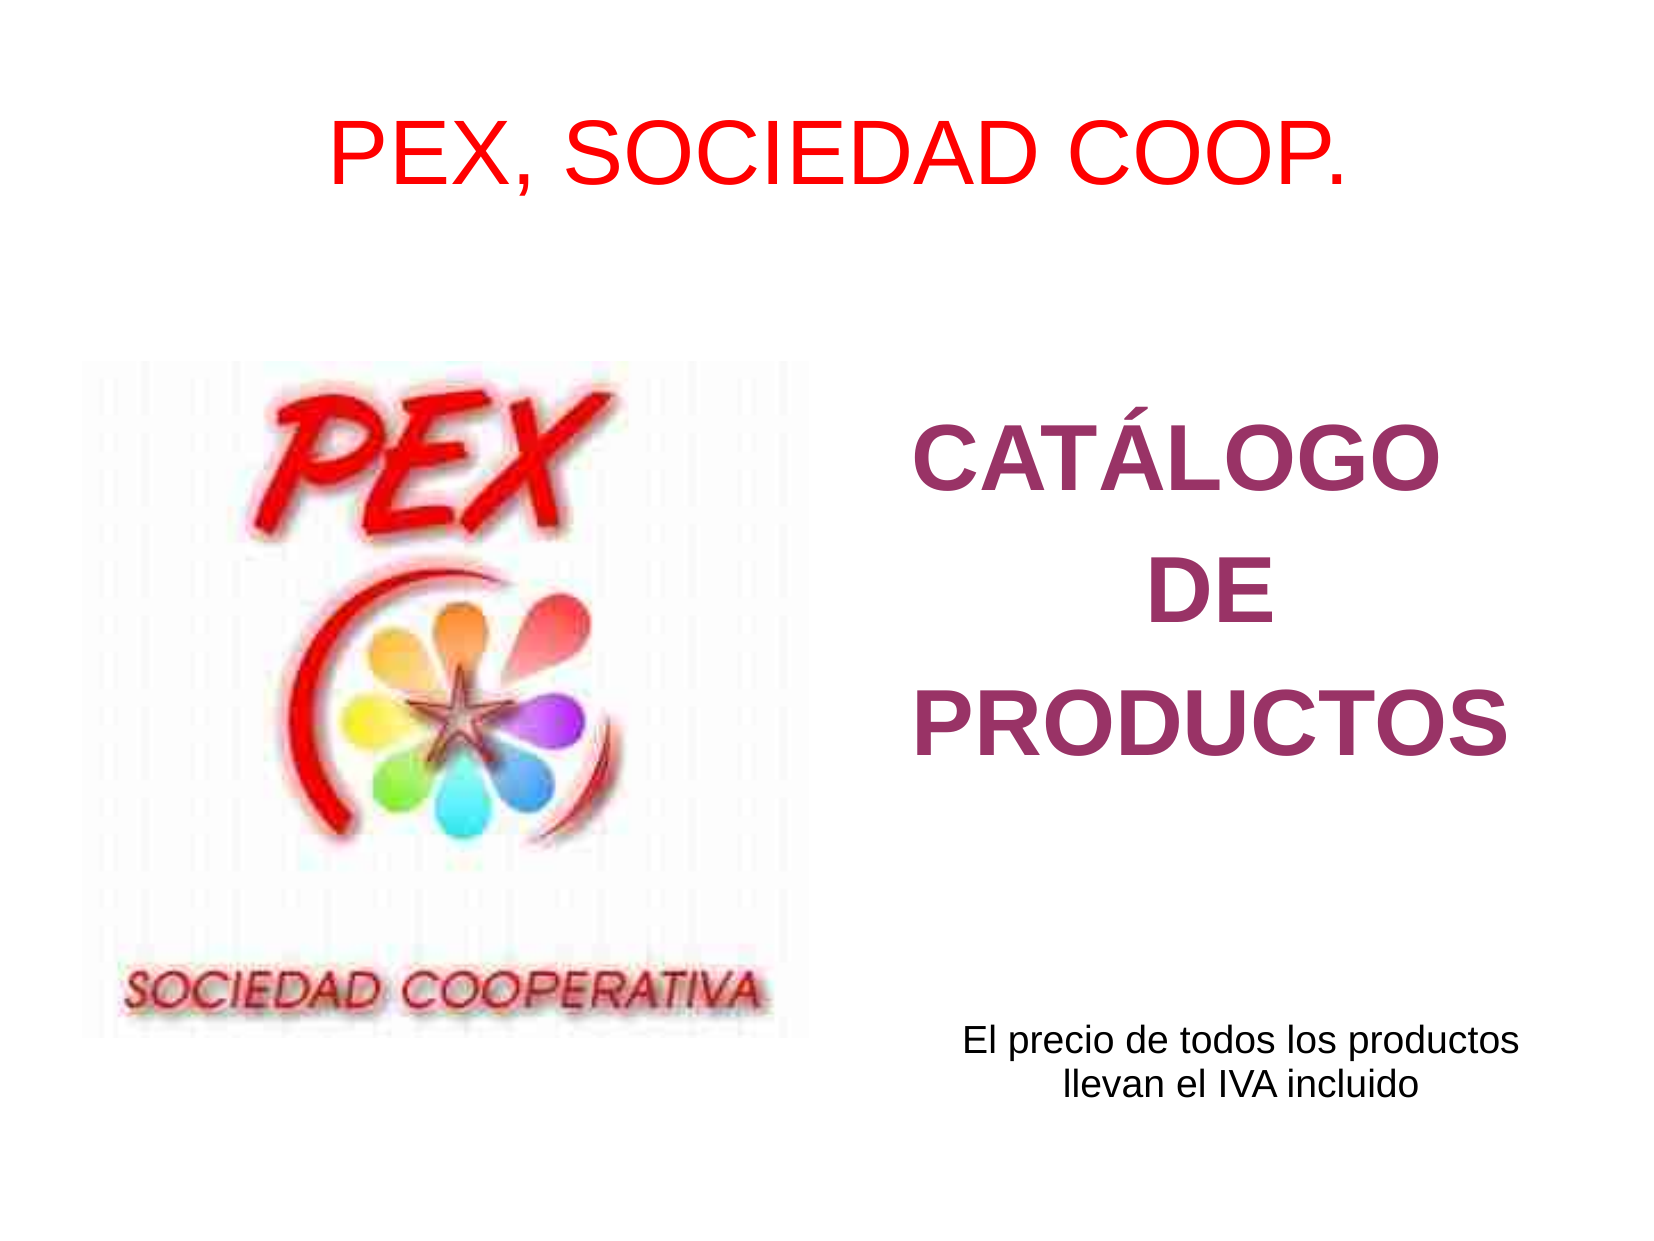

# PEX, SOCIEDAD COOP.
CATÁLOGO
 DE
PRODUCTOS
El precio de todos los productos llevan el IVA incluido